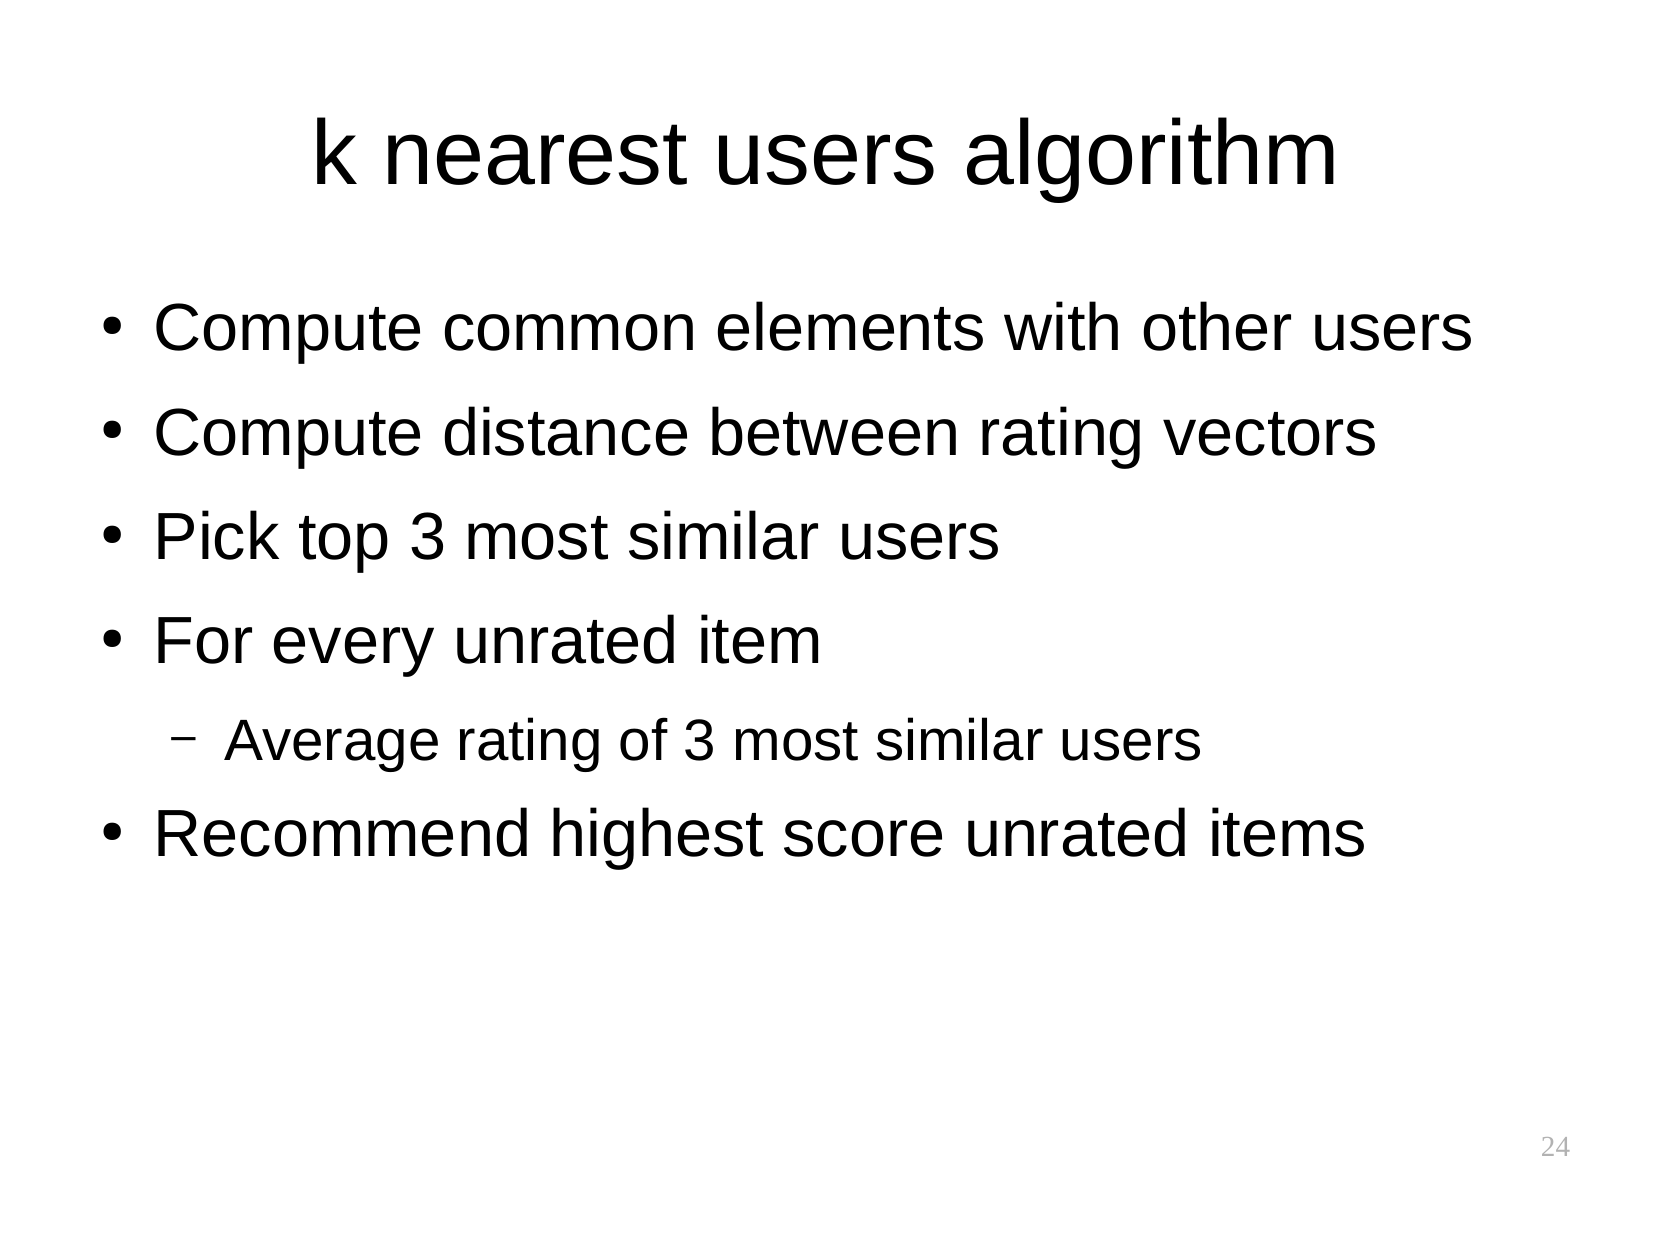

# k nearest users algorithm
Compute common elements with other users
Compute distance between rating vectors
Pick top 3 most similar users
For every unrated item
Average rating of 3 most similar users
Recommend highest score unrated items
24